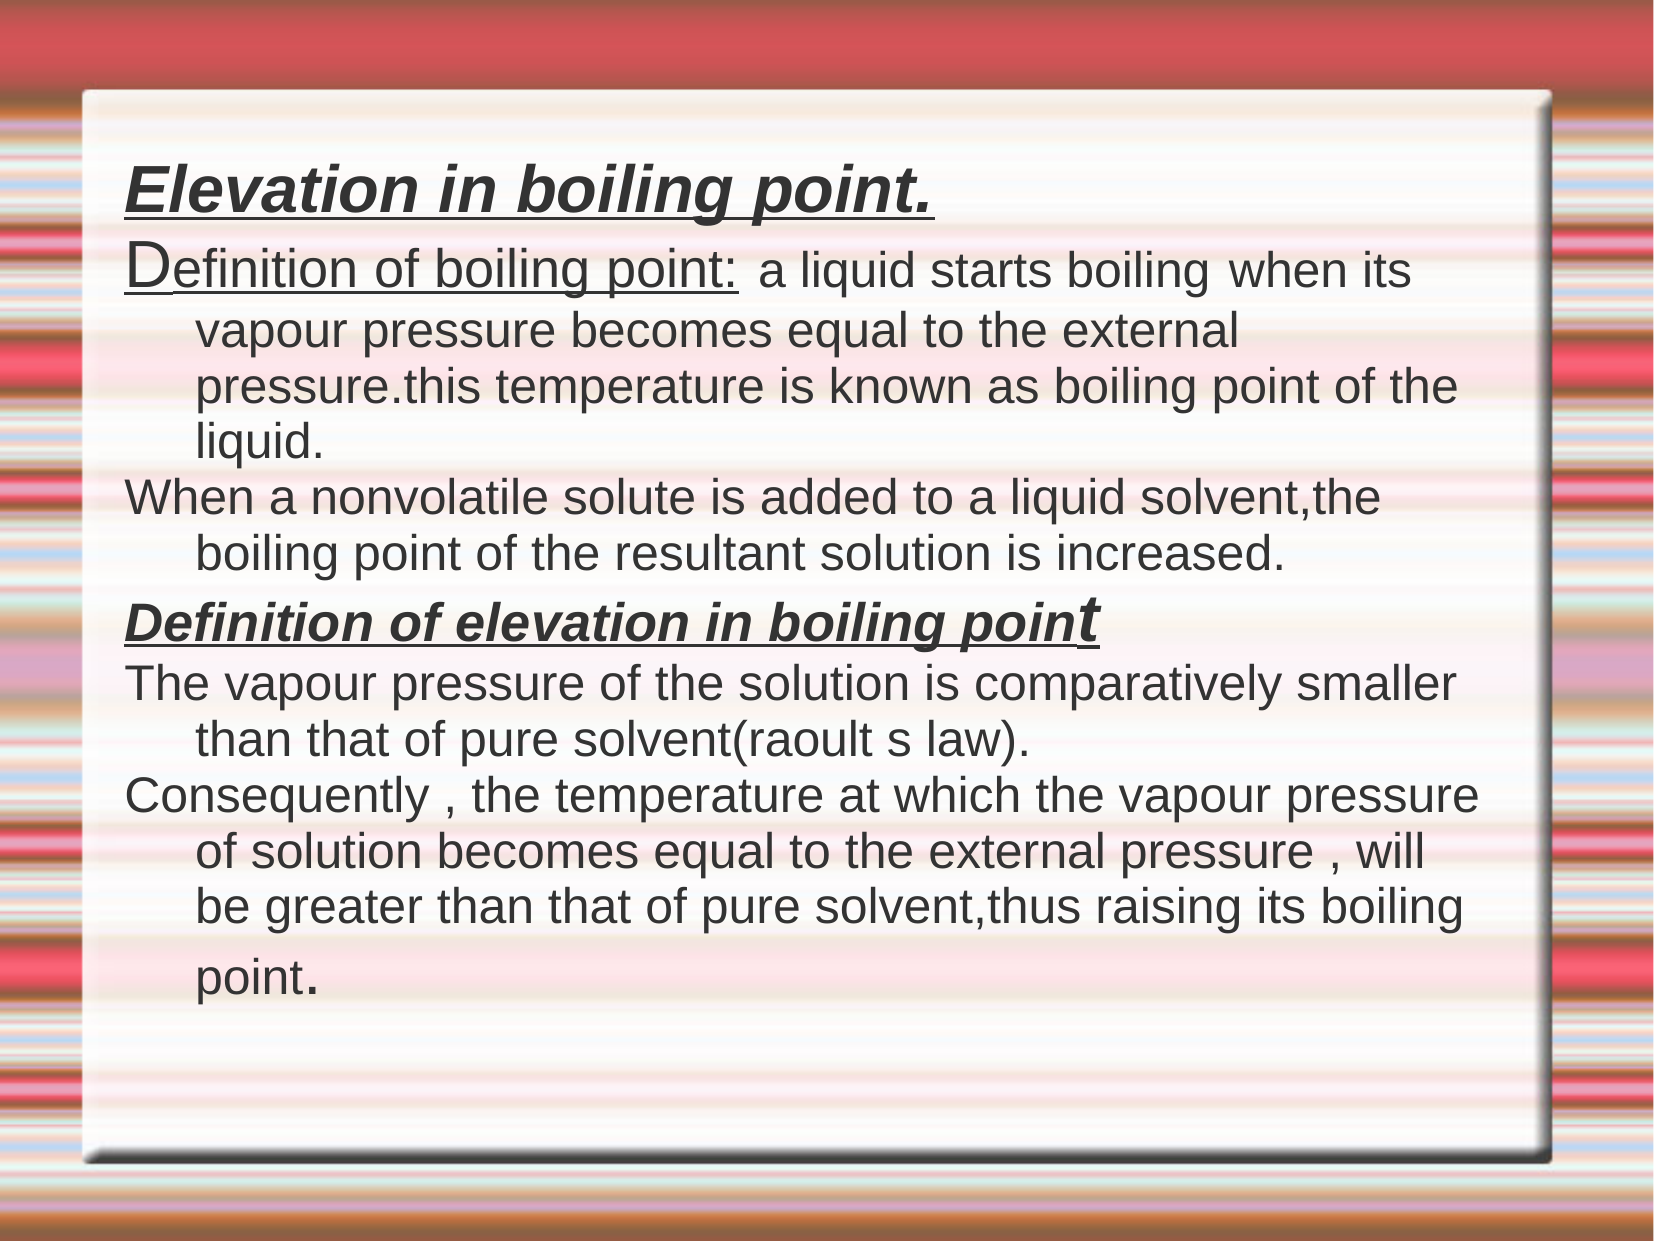

#
Elevation in boiling point.
Definition of boiling point: a liquid starts boiling when its vapour pressure becomes equal to the external pressure.this temperature is known as boiling point of the liquid.
When a nonvolatile solute is added to a liquid solvent,the boiling point of the resultant solution is increased.
Definition of elevation in boiling point
The vapour pressure of the solution is comparatively smaller than that of pure solvent(raoult s law).
Consequently , the temperature at which the vapour pressure of solution becomes equal to the external pressure , will be greater than that of pure solvent,thus raising its boiling point.